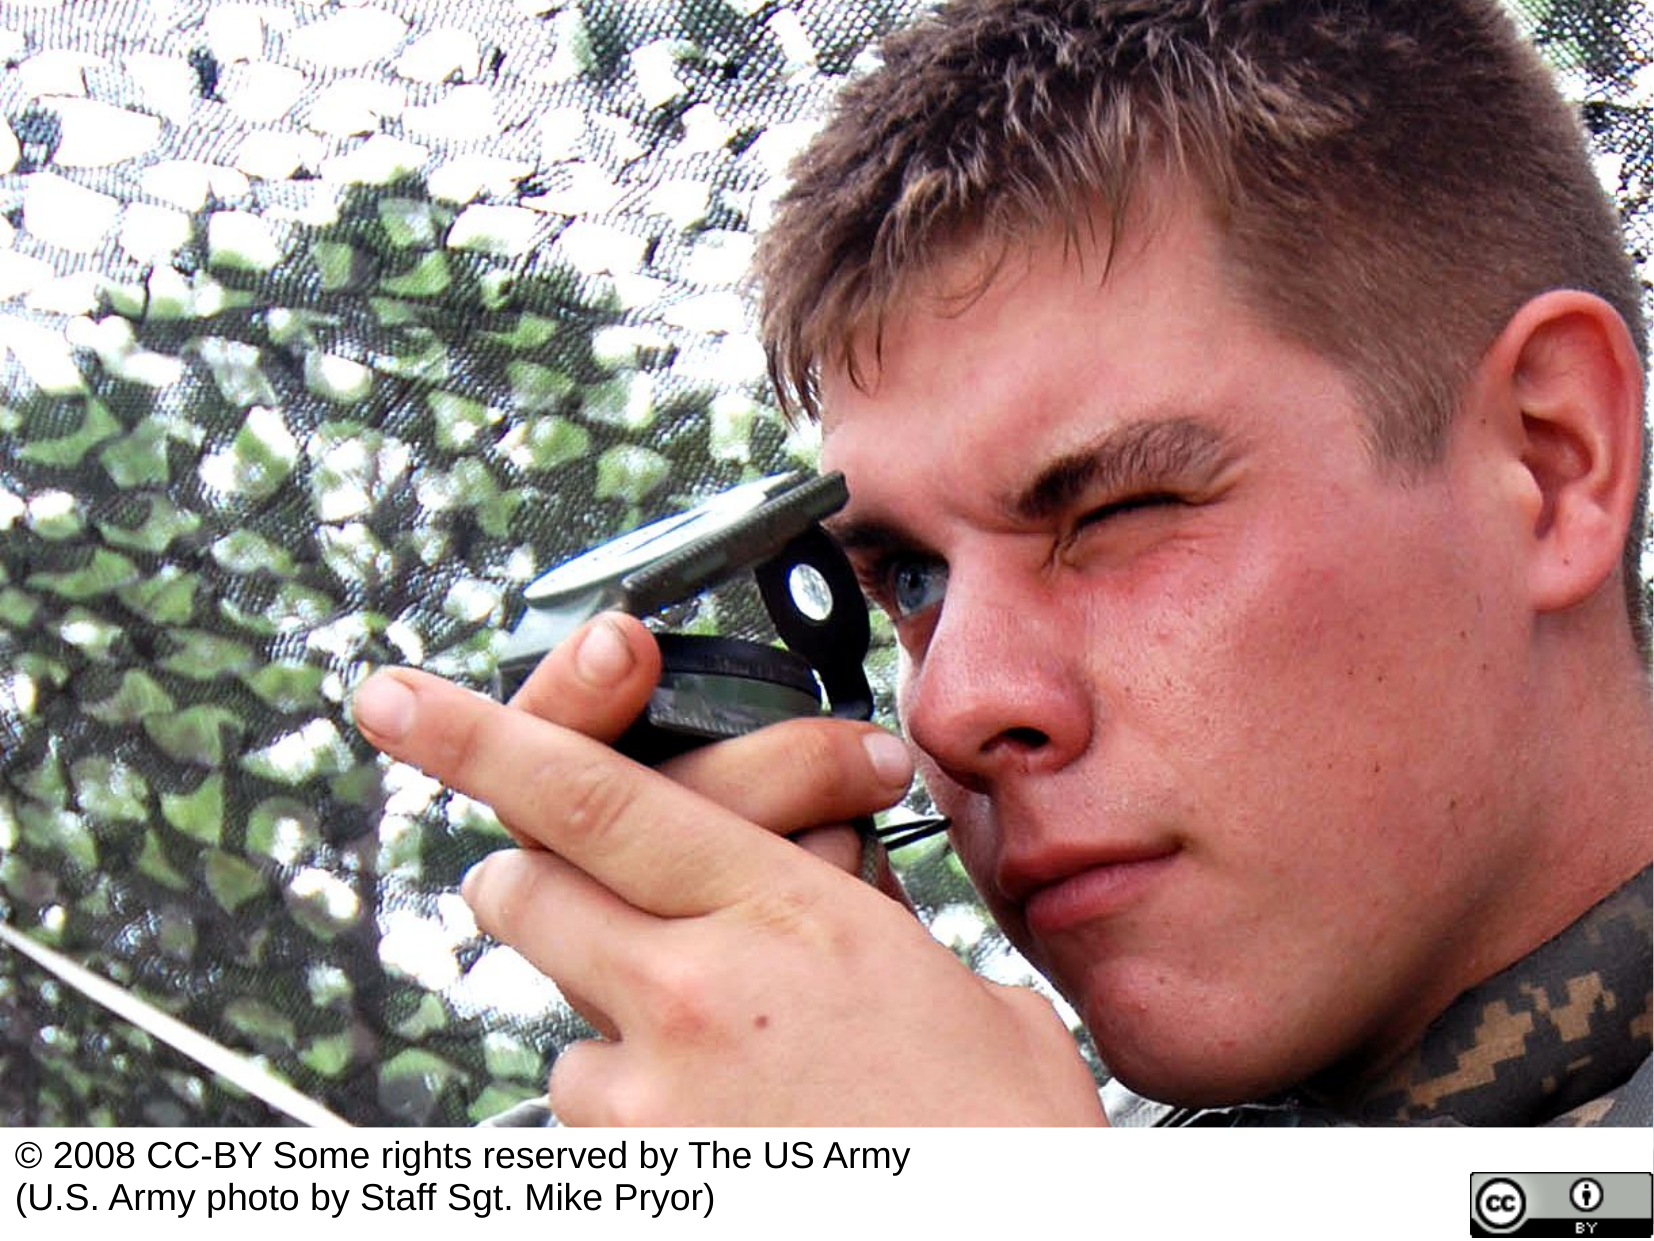

“20130820-FS-LSC-0030”
© 2013 CC-BY Some rights reserved by “”
© 2008 CC-BY Some rights reserved by The US Army
(U.S. Army photo by Staff Sgt. Mike Pryor)